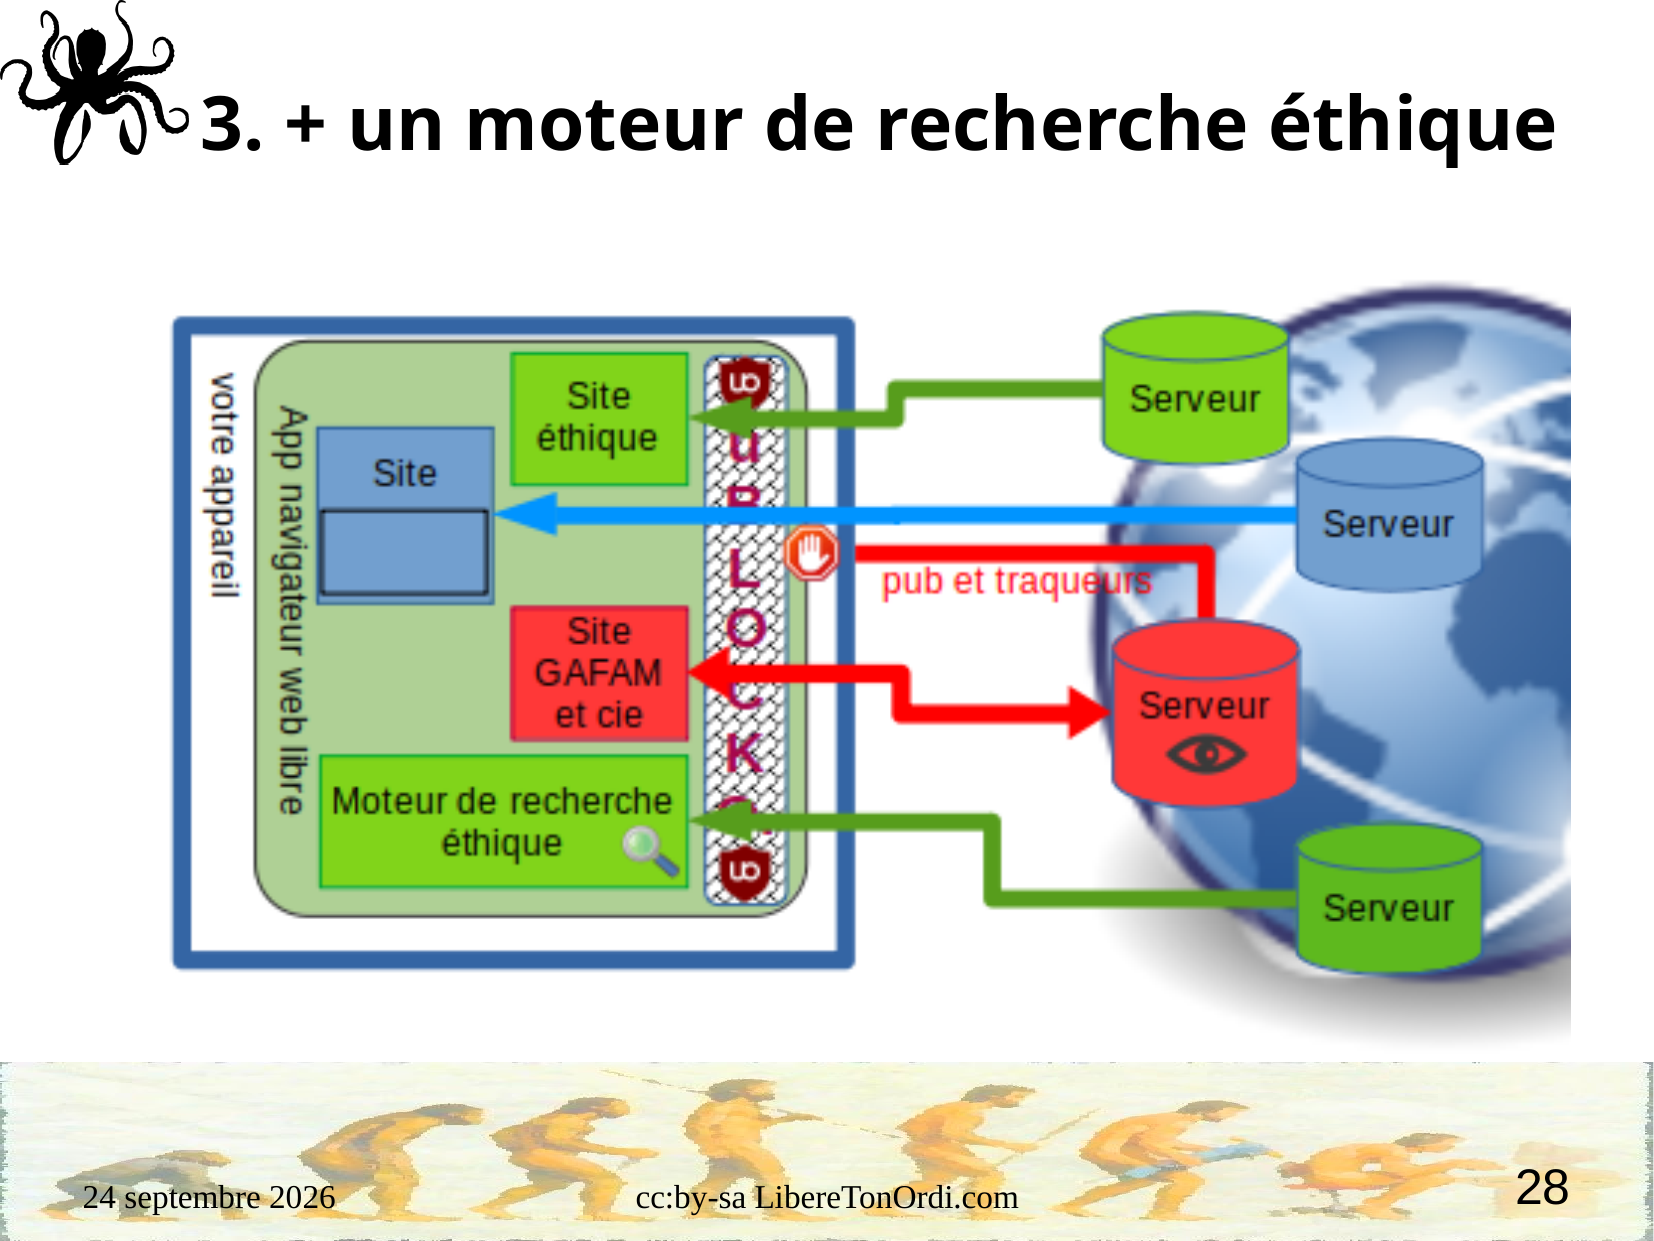

# 3. + un moteur de recherche éthique
cc:by-sa LibereTonOrdi.com
28